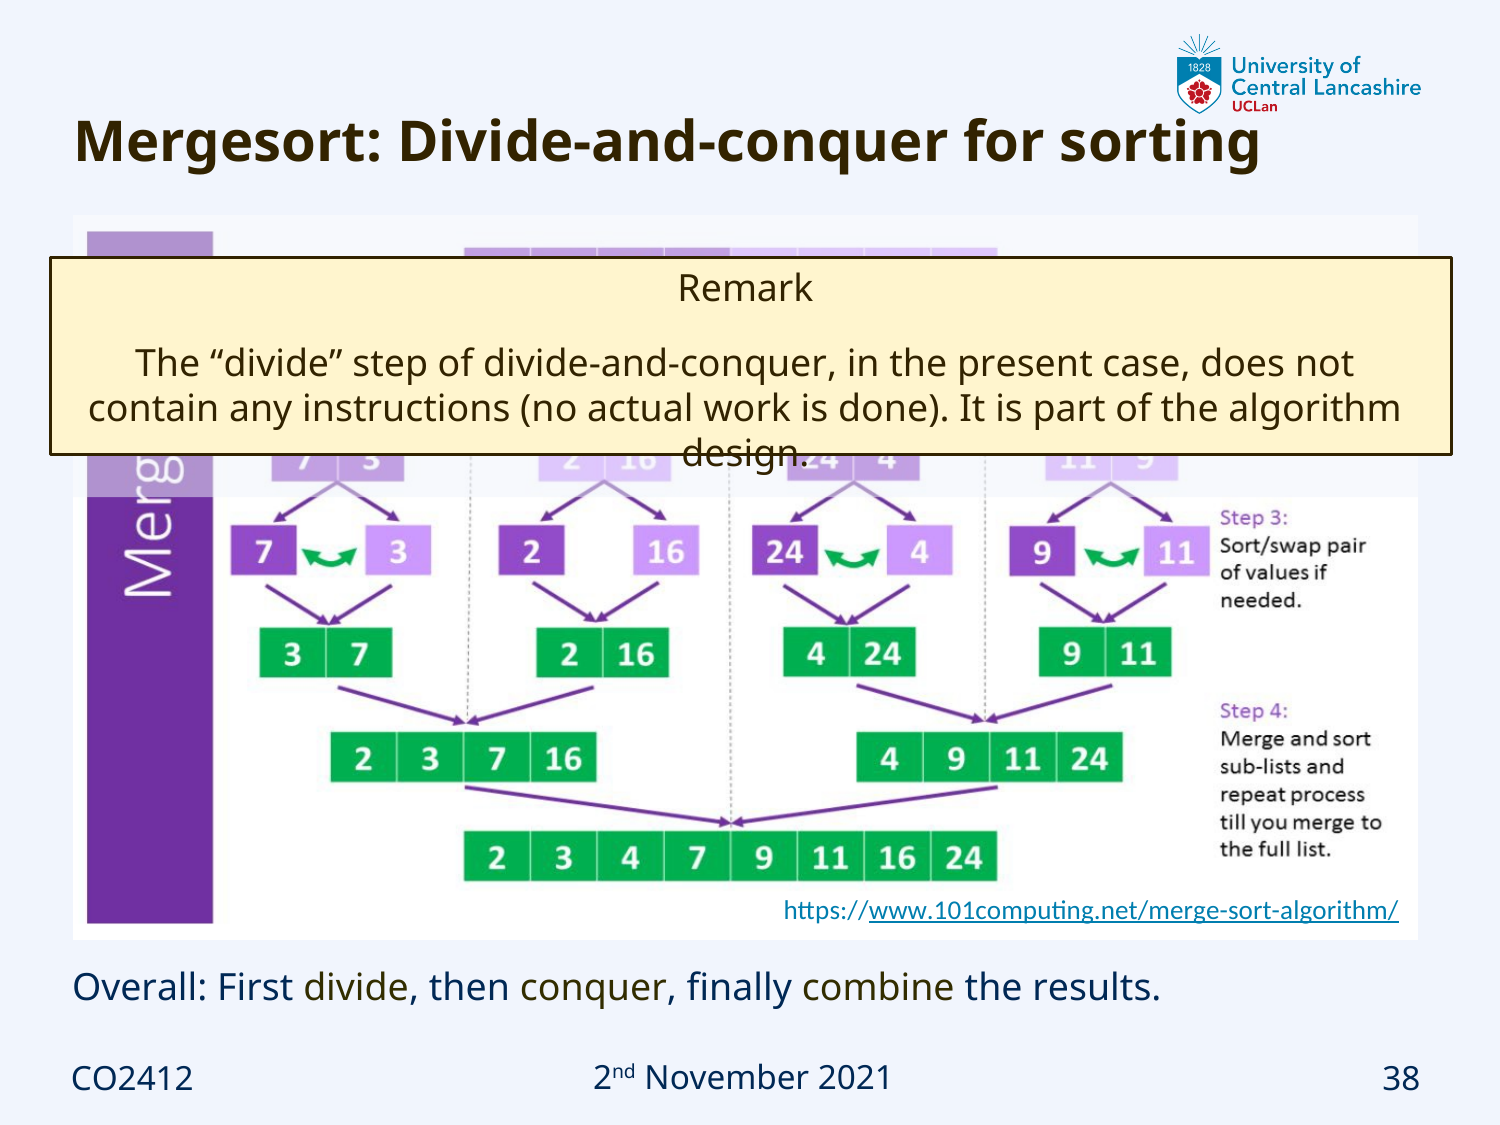

# Mergesort: Divide-and-conquer for sorting
Remark
The “divide” step of divide-and-conquer, in the present case, does not contain any instructions (no actual work is done). It is part of the algorithm design.
https://www.101computing.net/merge-sort-algorithm/
Overall: First divide, then conquer, finally combine the results.